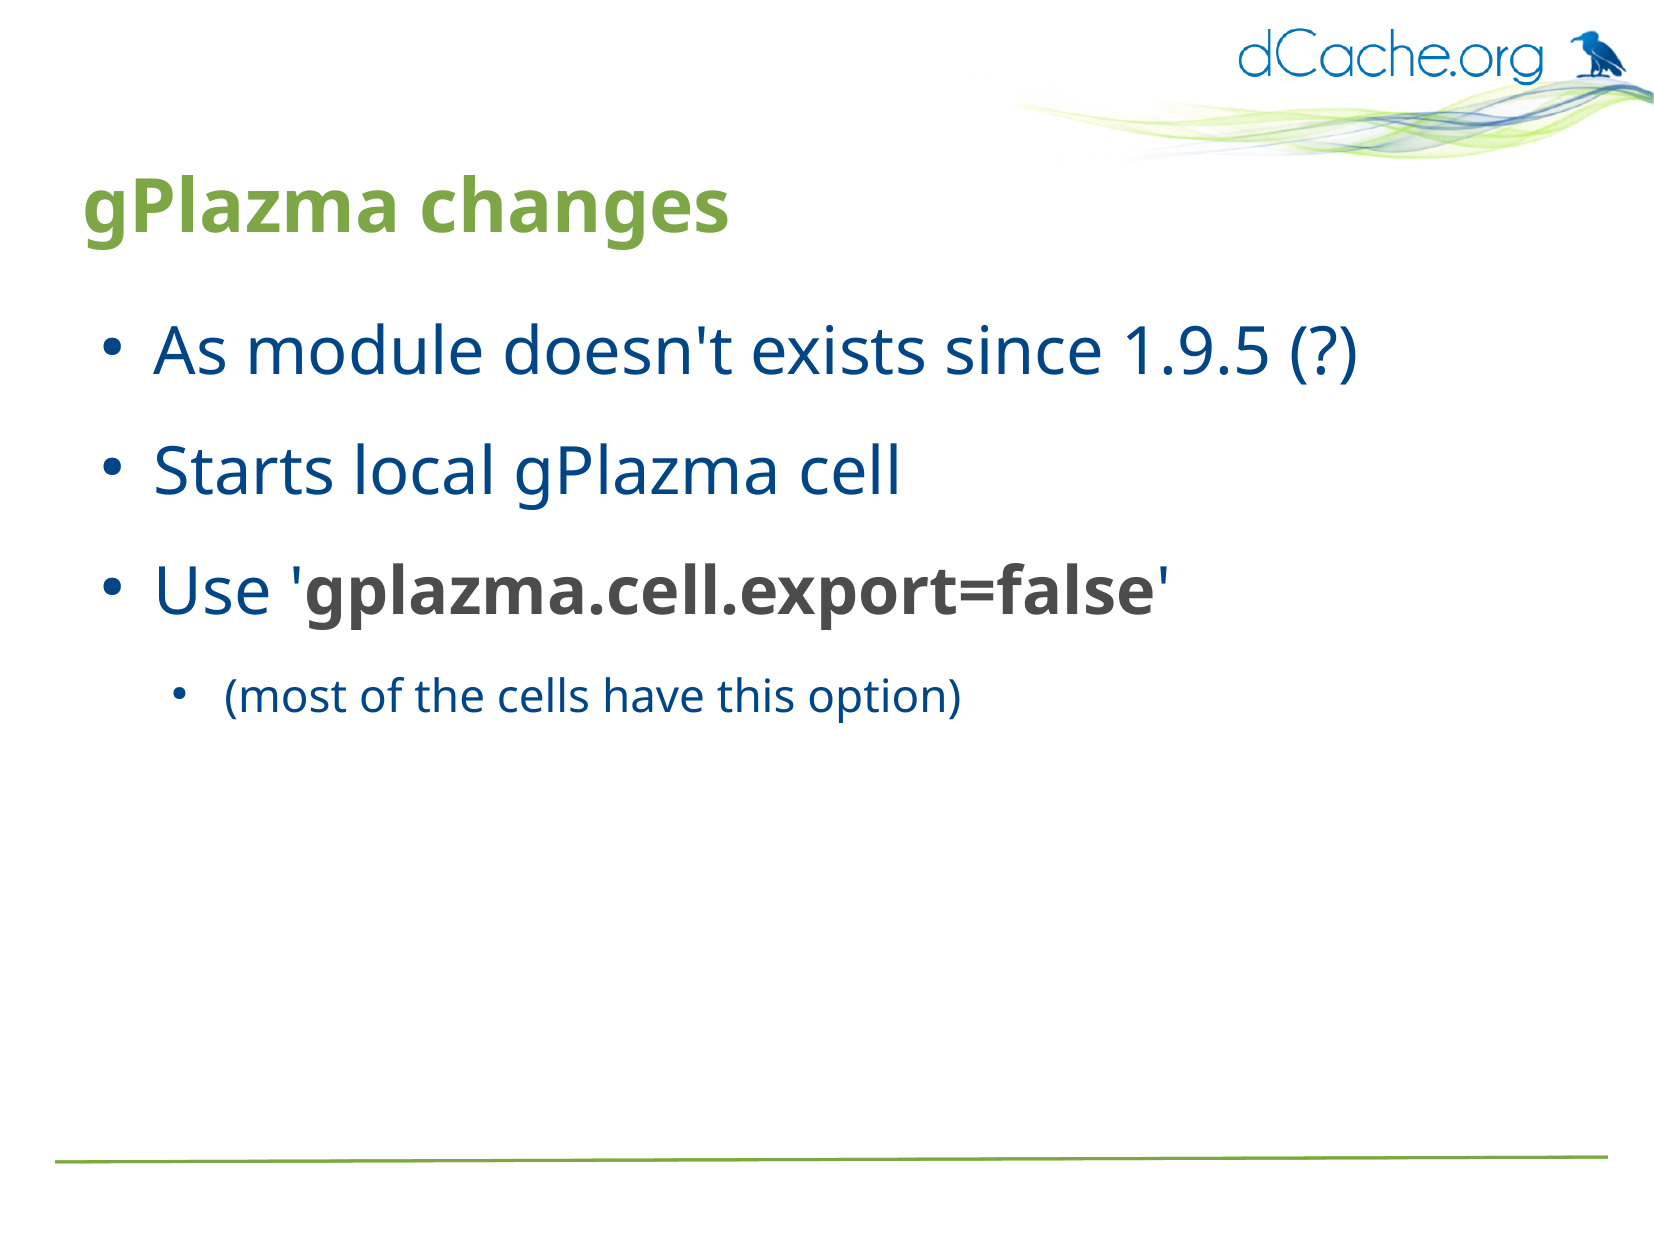

# gPlazma changes
As module doesn't exists since 1.9.5 (?)
Starts local gPlazma cell
Use 'gplazma.cell.export=false'
(most of the cells have this option)